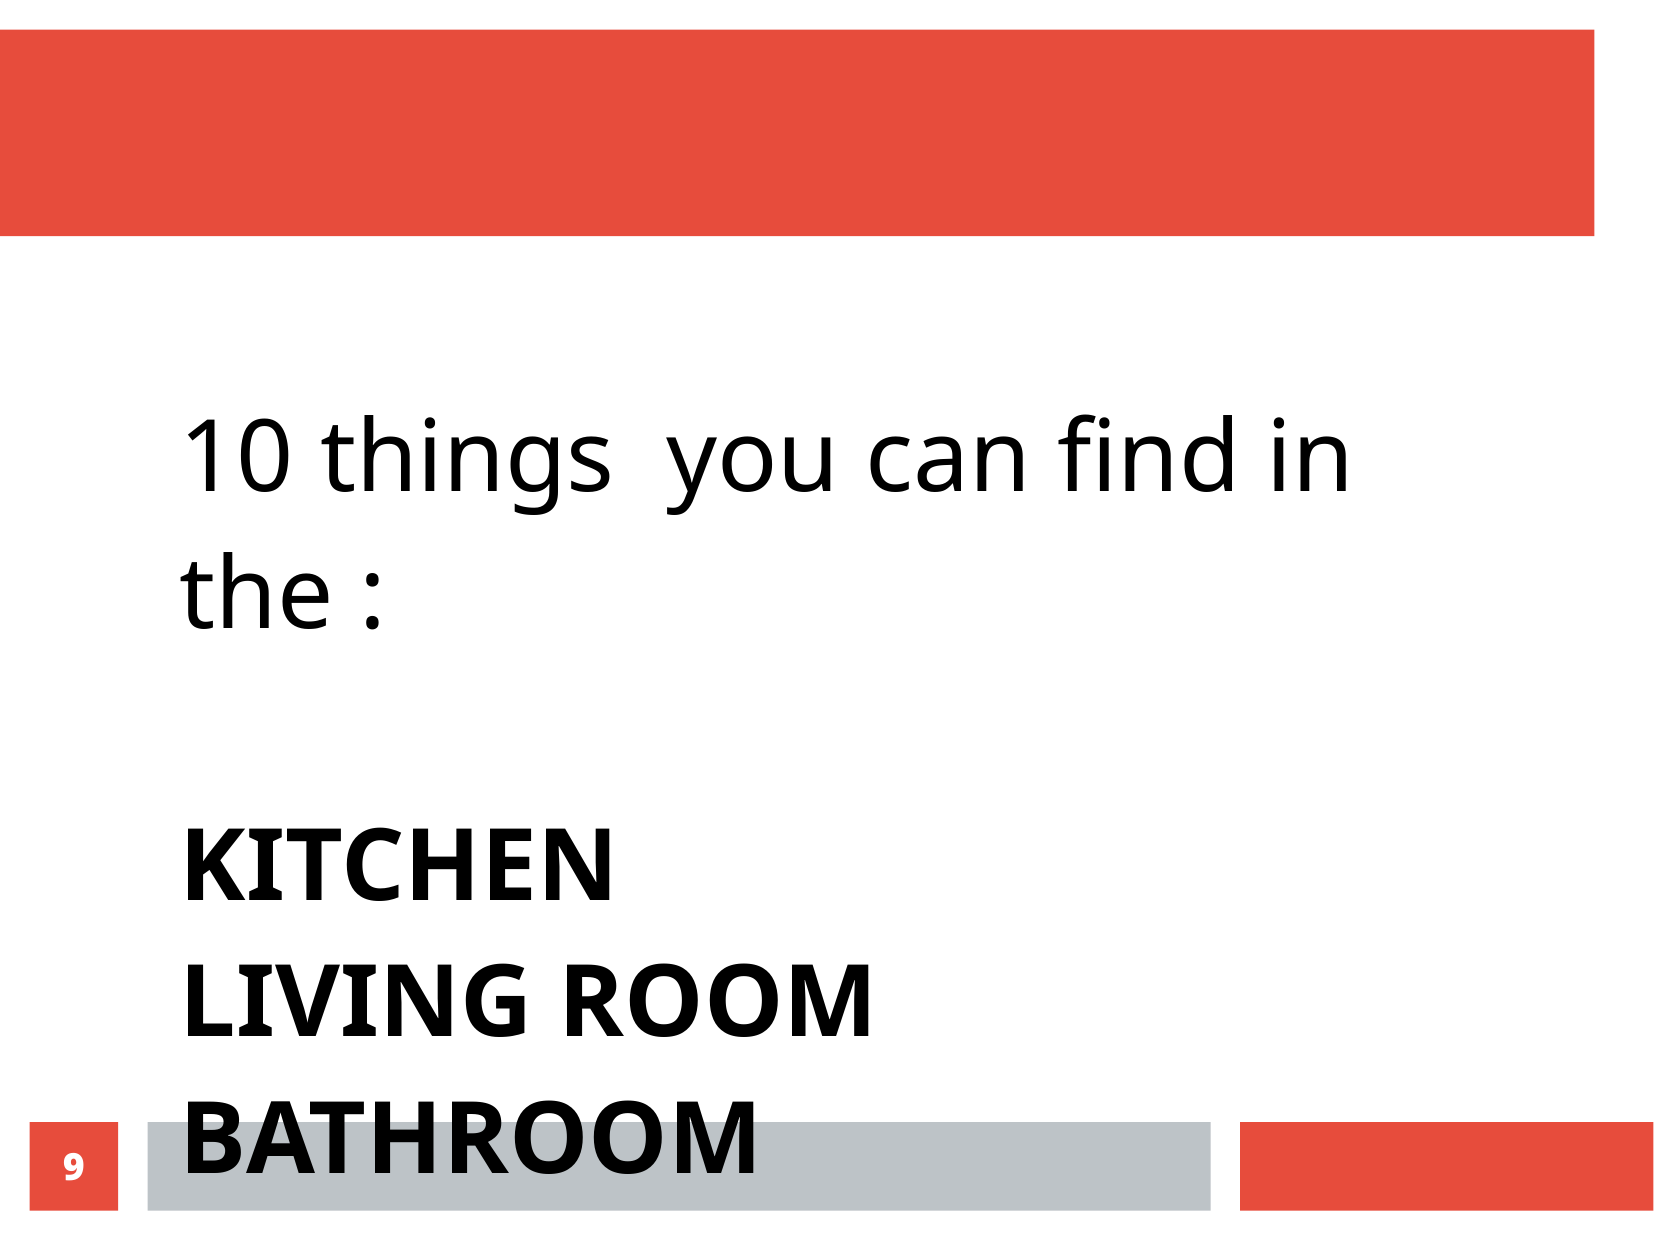

10 things you can find in the :
KITCHEN
LIVING ROOM
BATHROOM
9